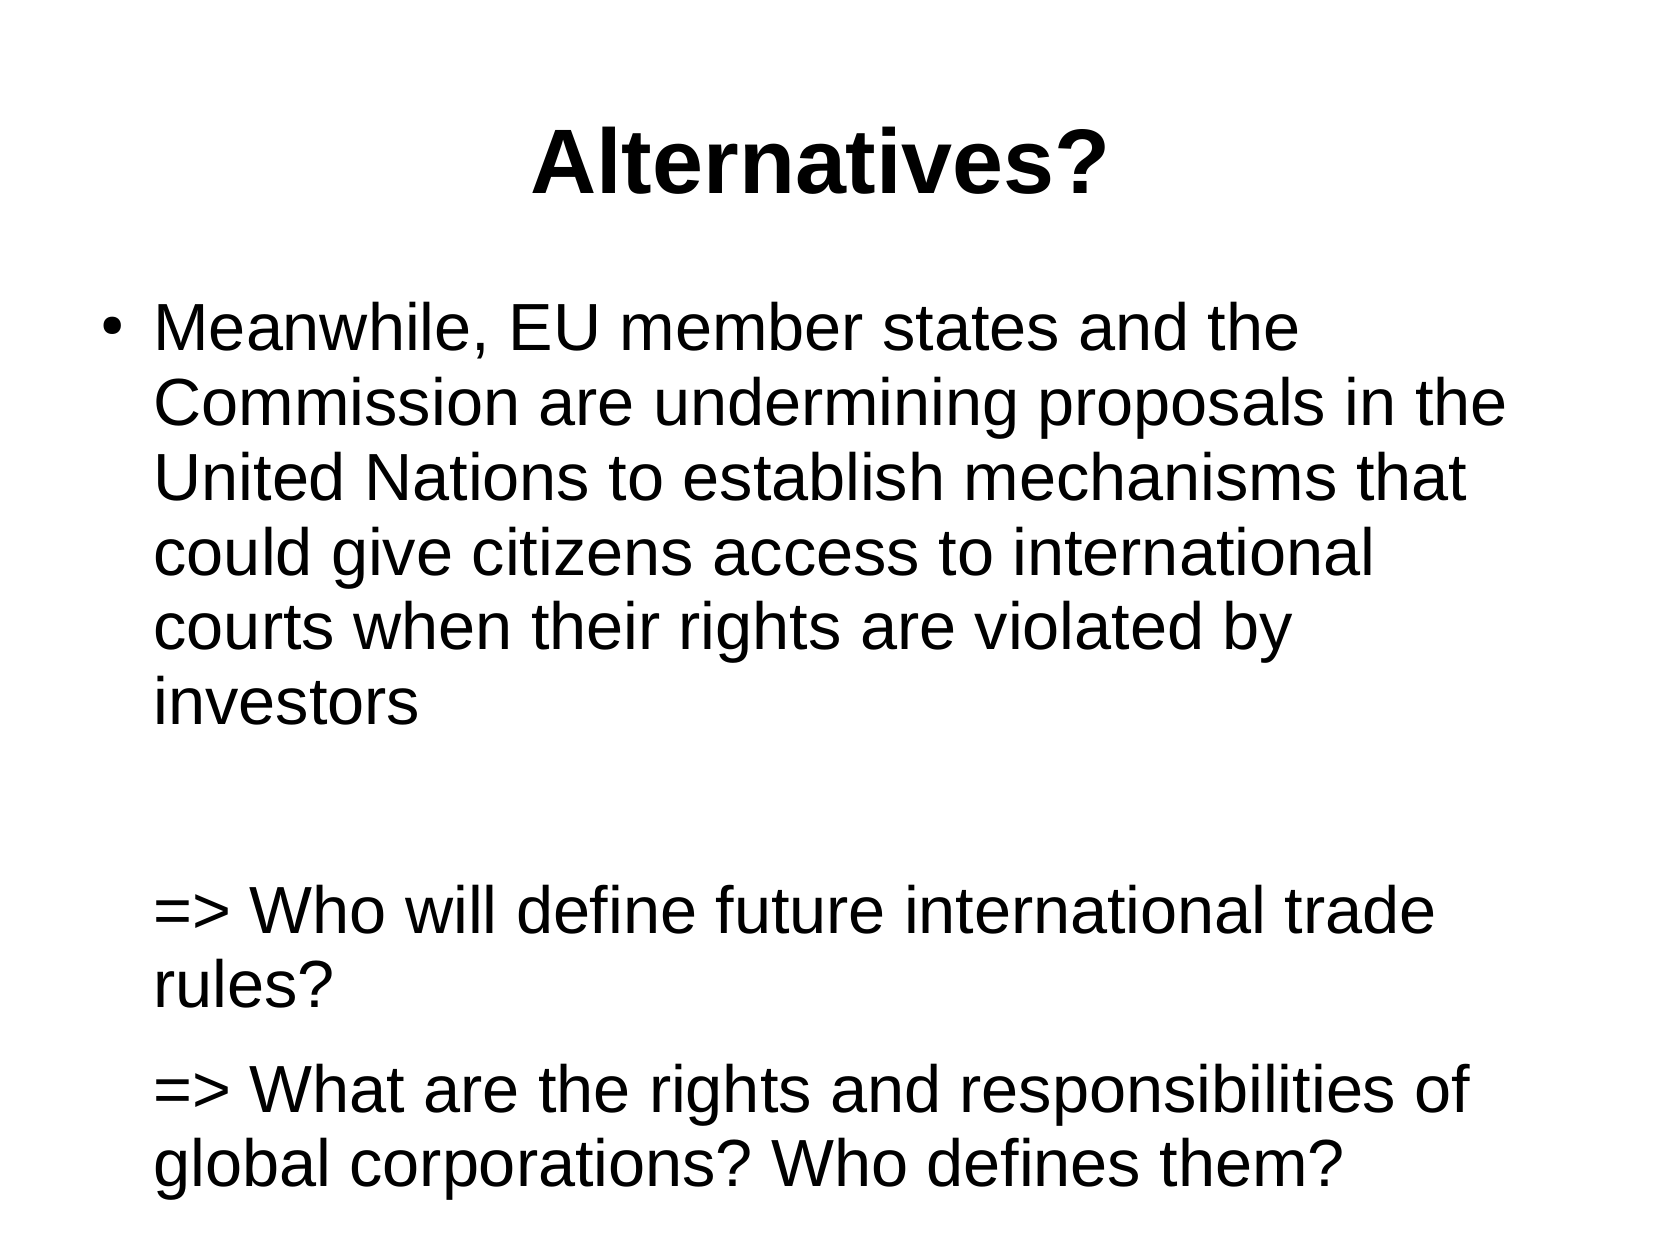

# Alternatives?
Meanwhile, EU member states and the Commission are undermining proposals in the United Nations to establish mechanisms that could give citizens access to international courts when their rights are violated by investors
=> Who will define future international trade rules?
=> What are the rights and responsibilities of global corporations? Who defines them?